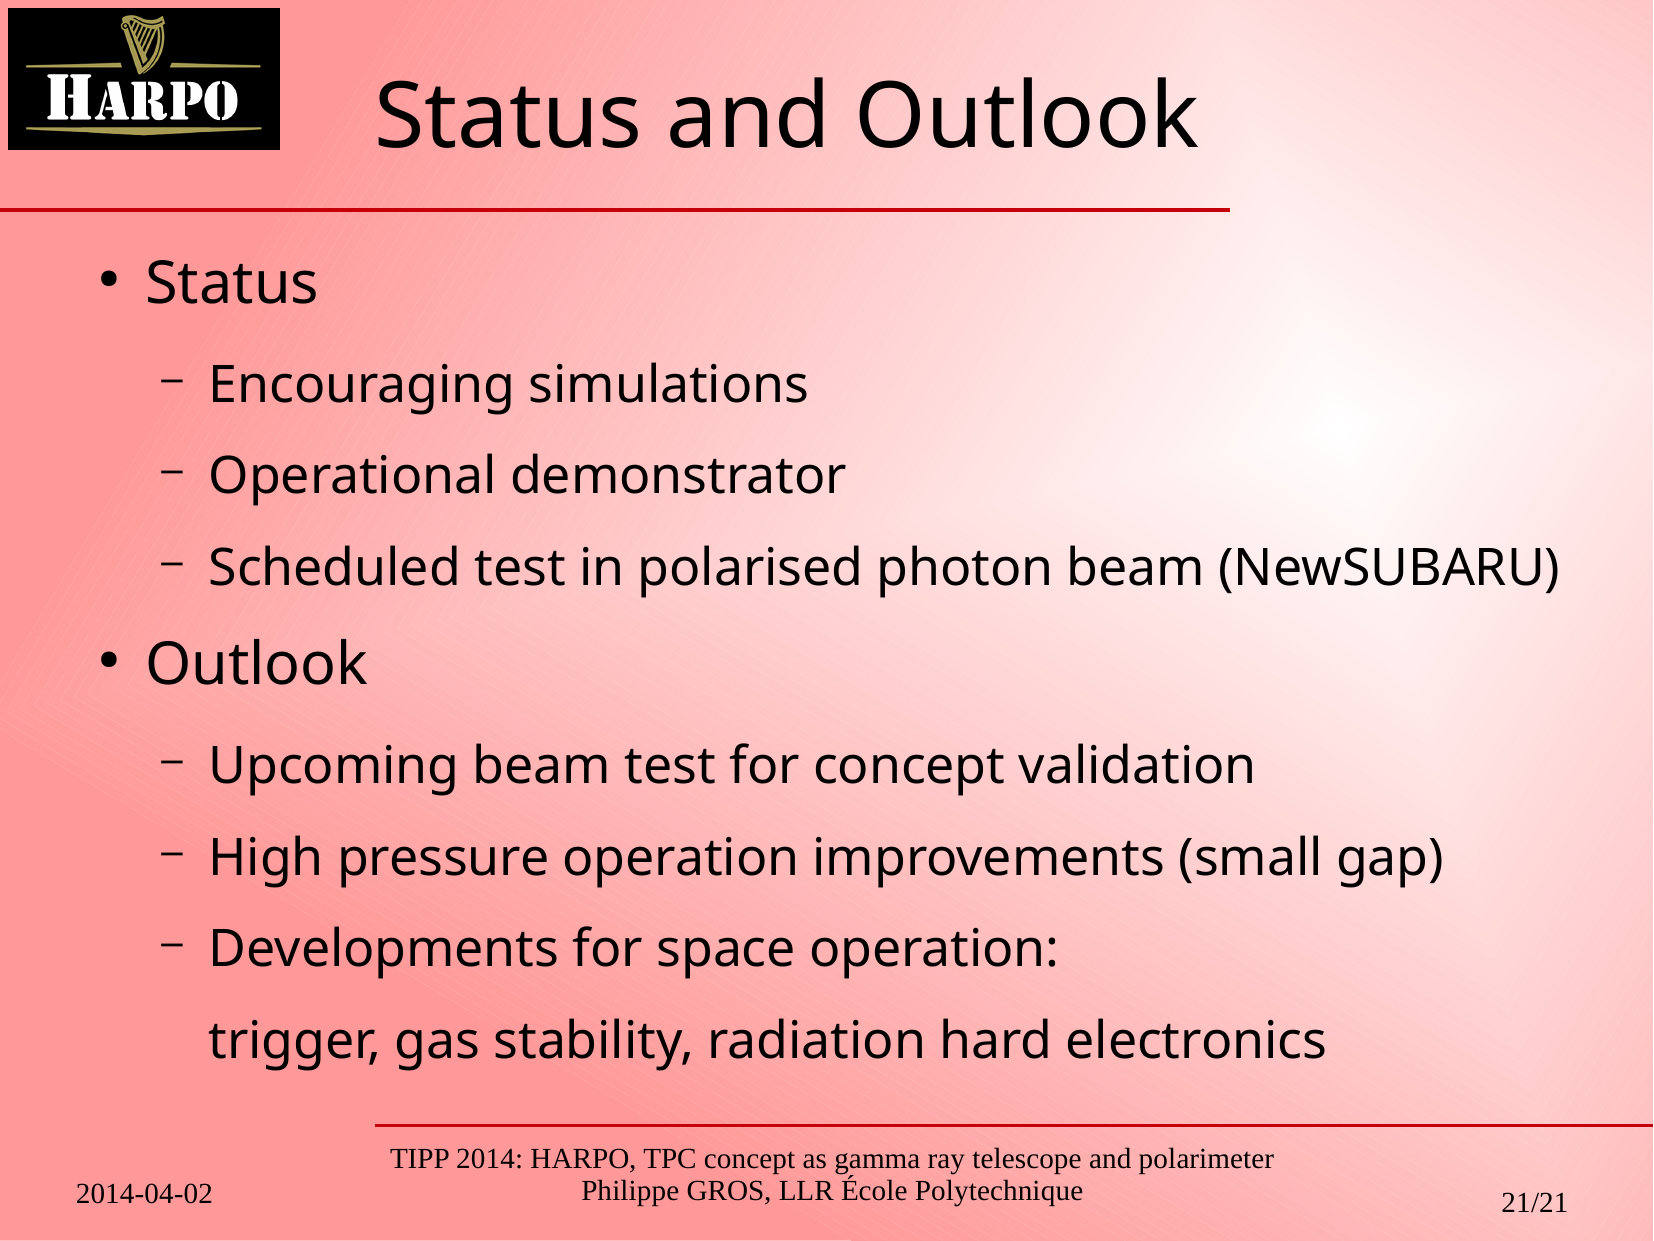

# Status and Outlook
Status
Encouraging simulations
Operational demonstrator
Scheduled test in polarised photon beam (NewSUBARU)
Outlook
Upcoming beam test for concept validation
High pressure operation improvements (small gap)
Developments for space operation:
trigger, gas stability, radiation hard electronics
Colloque Grands Instruments: HARPOPhilippe GROS
2014-04-02
21